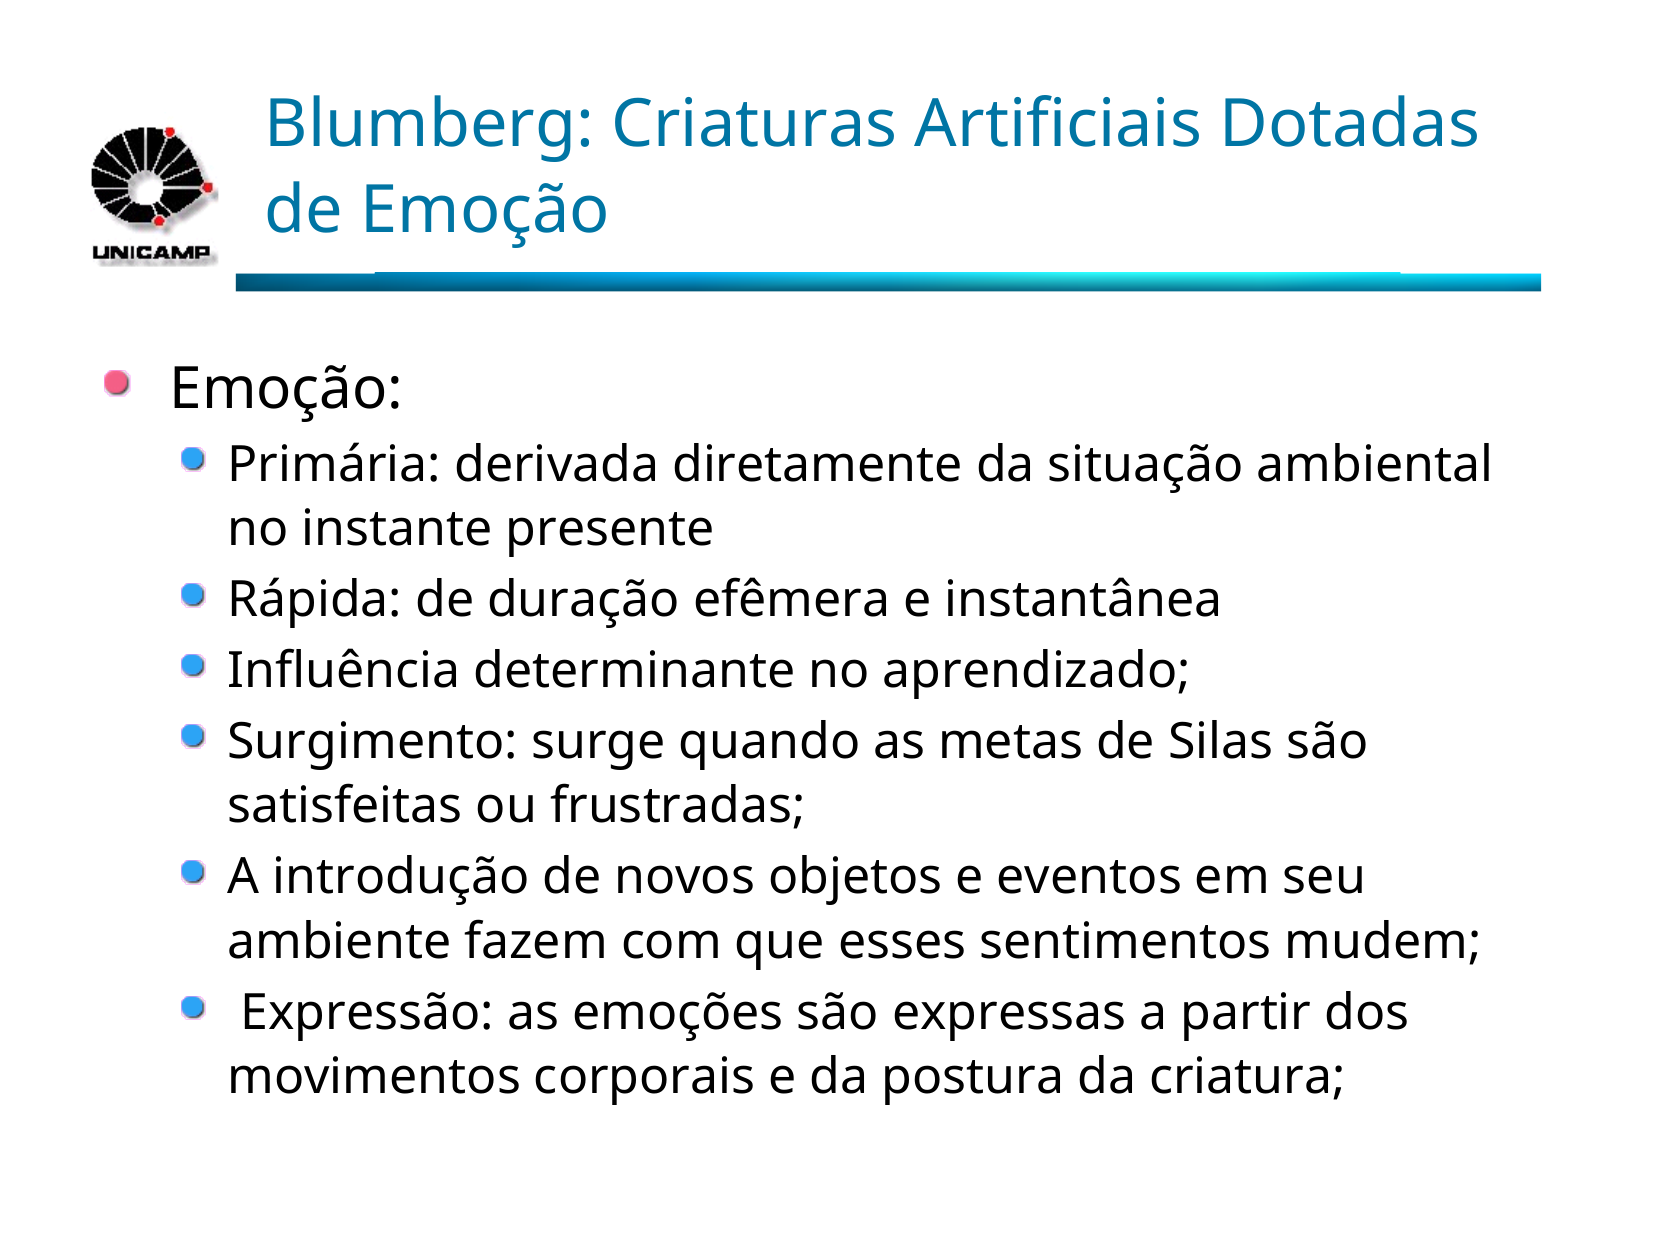

# Blumberg: Criaturas Artificiais Dotadas de Emoção
 Emoção:
Primária: derivada diretamente da situação ambiental no instante presente
Rápida: de duração efêmera e instantânea
Influência determinante no aprendizado;
Surgimento: surge quando as metas de Silas são satisfeitas ou frustradas;
A introdução de novos objetos e eventos em seu ambiente fazem com que esses sentimentos mudem;
 Expressão: as emoções são expressas a partir dos movimentos corporais e da postura da criatura;